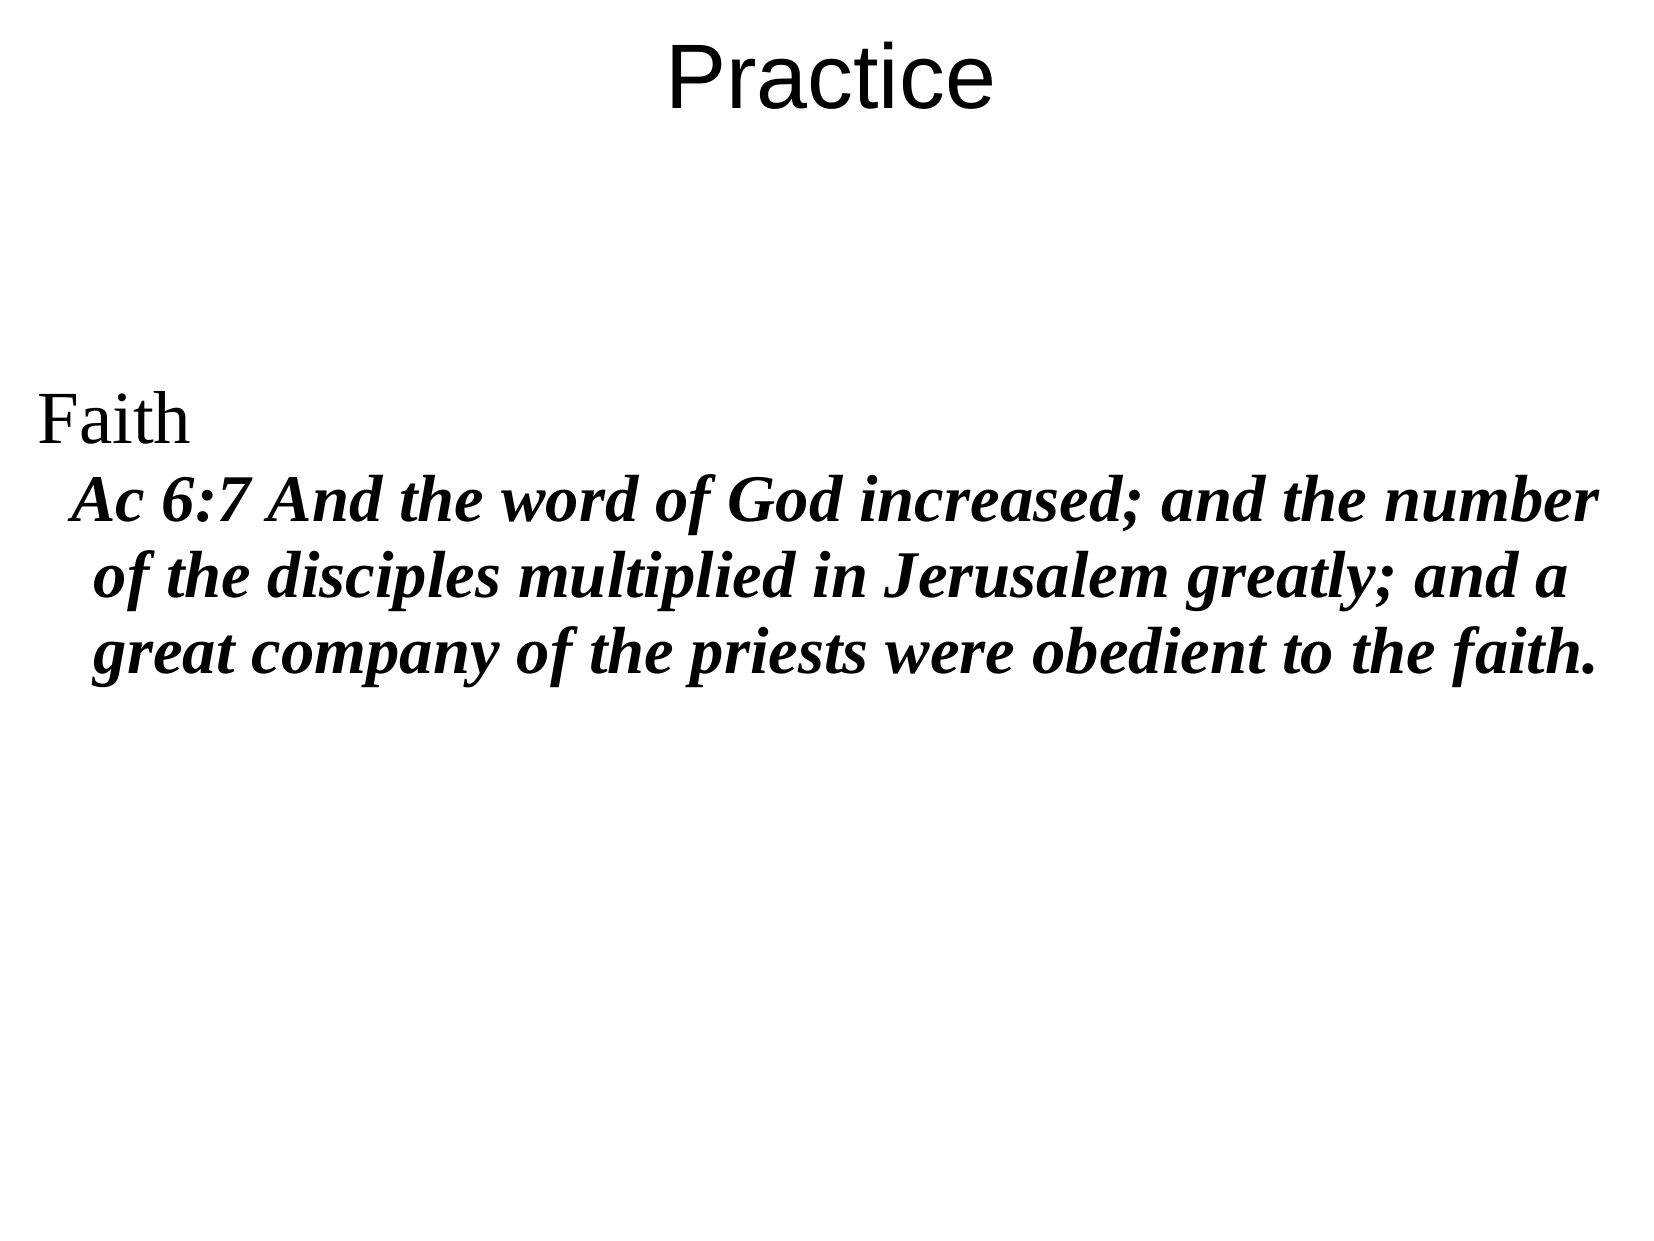

# Practice
Faith
 Ac 6:7 And the word of God increased; and the number of the disciples multiplied in Jerusalem greatly; and a great company of the priests were obedient to the faith.